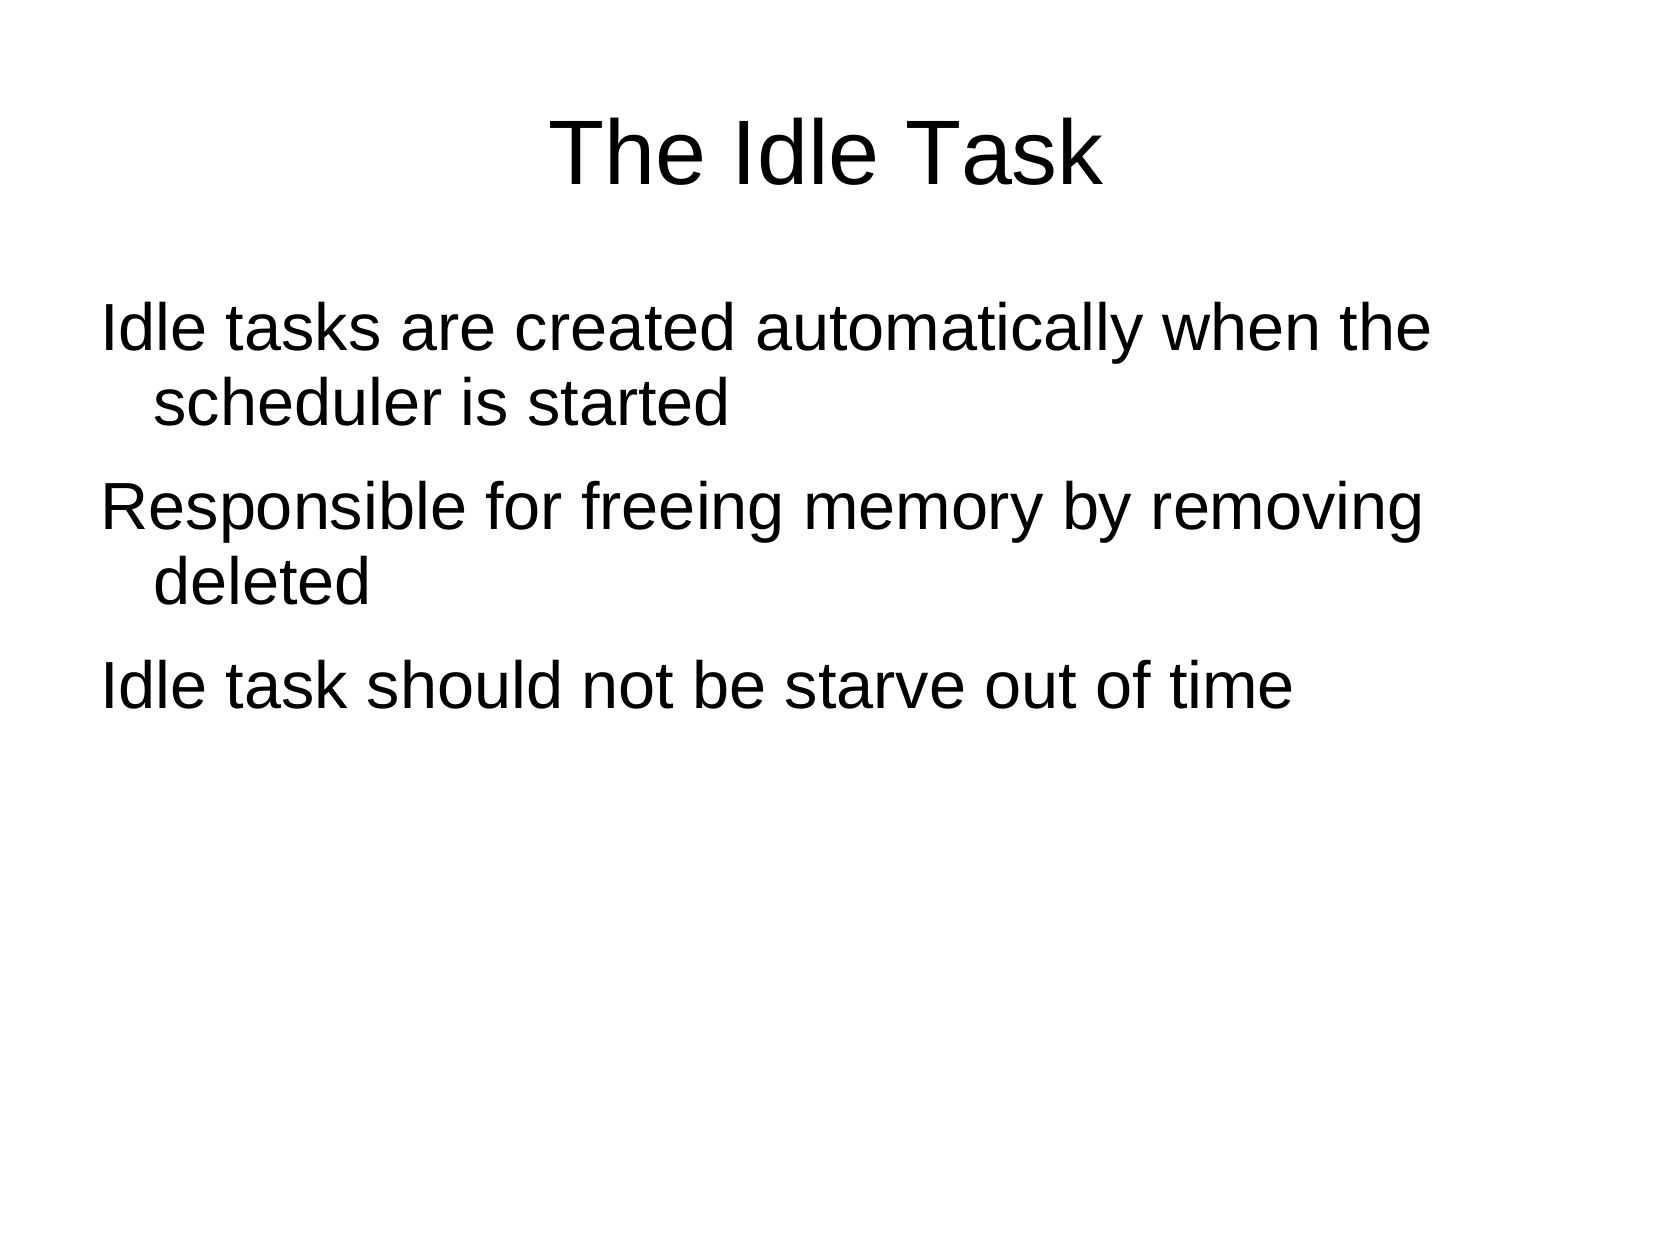

# The Idle Task
Idle tasks are created automatically when the scheduler is started
Responsible for freeing memory by removing deleted
Idle task should not be starve out of time